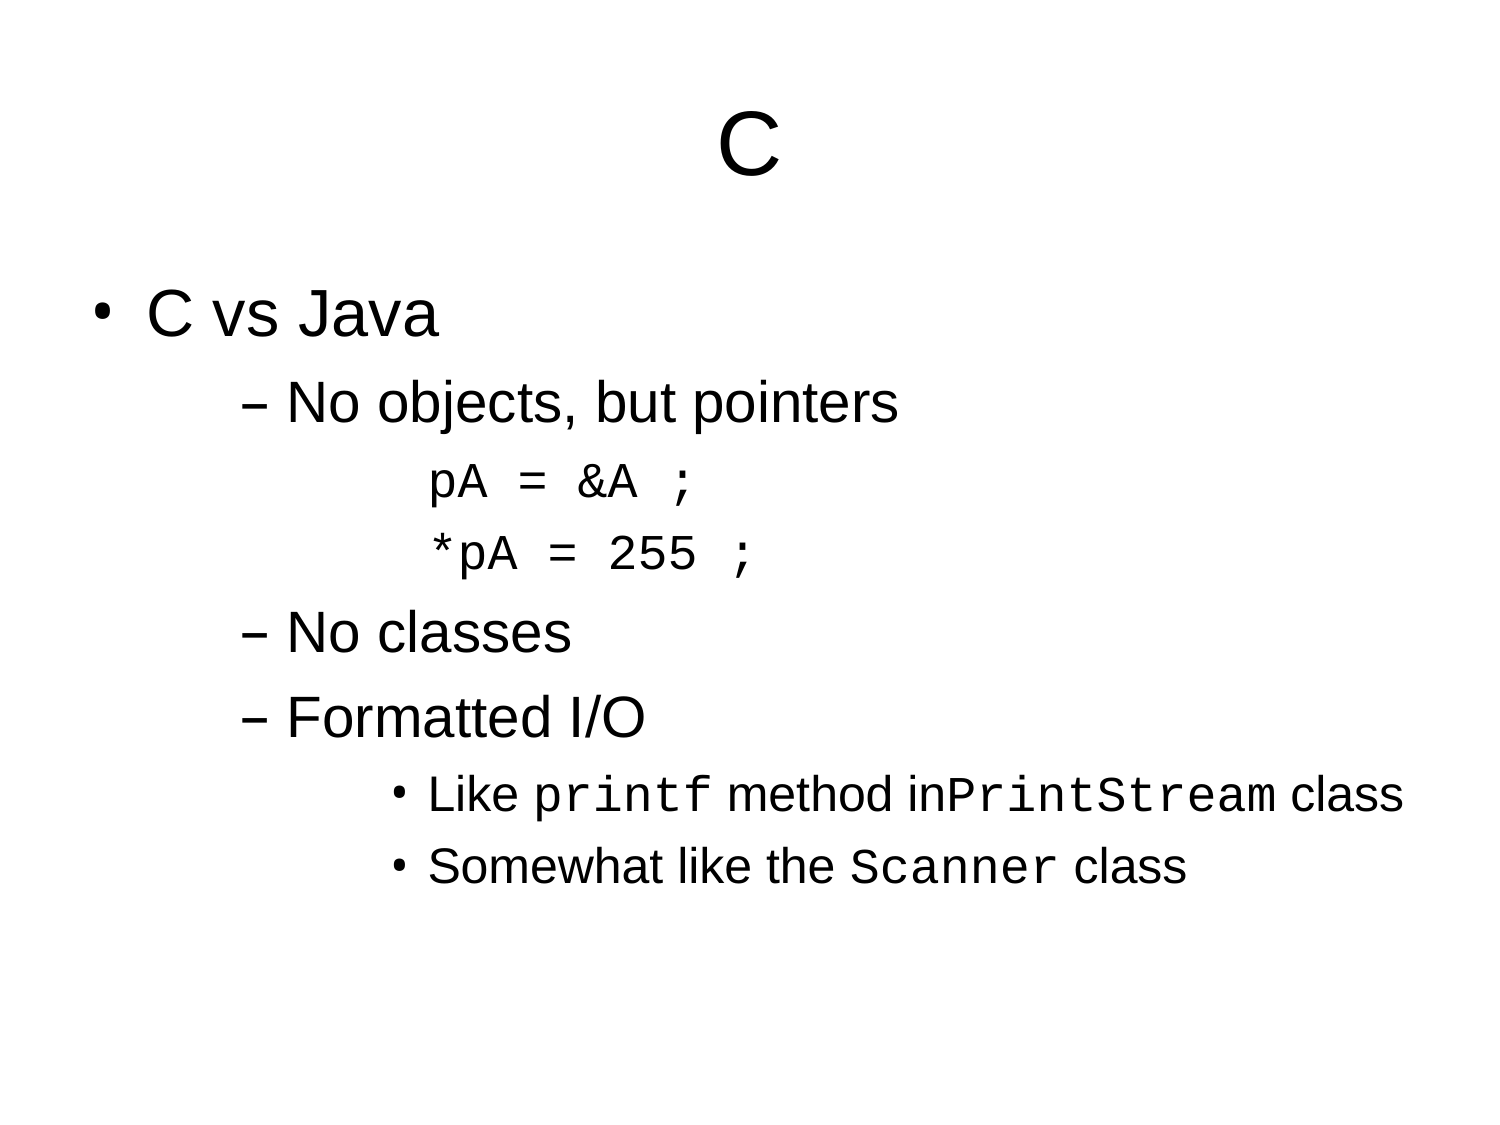

# C
C vs Java
No objects, but pointers
pA = &A ;
*pA = 255 ;
No classes
Formatted I/O
Like printf method inPrintStream class
Somewhat like the Scanner class